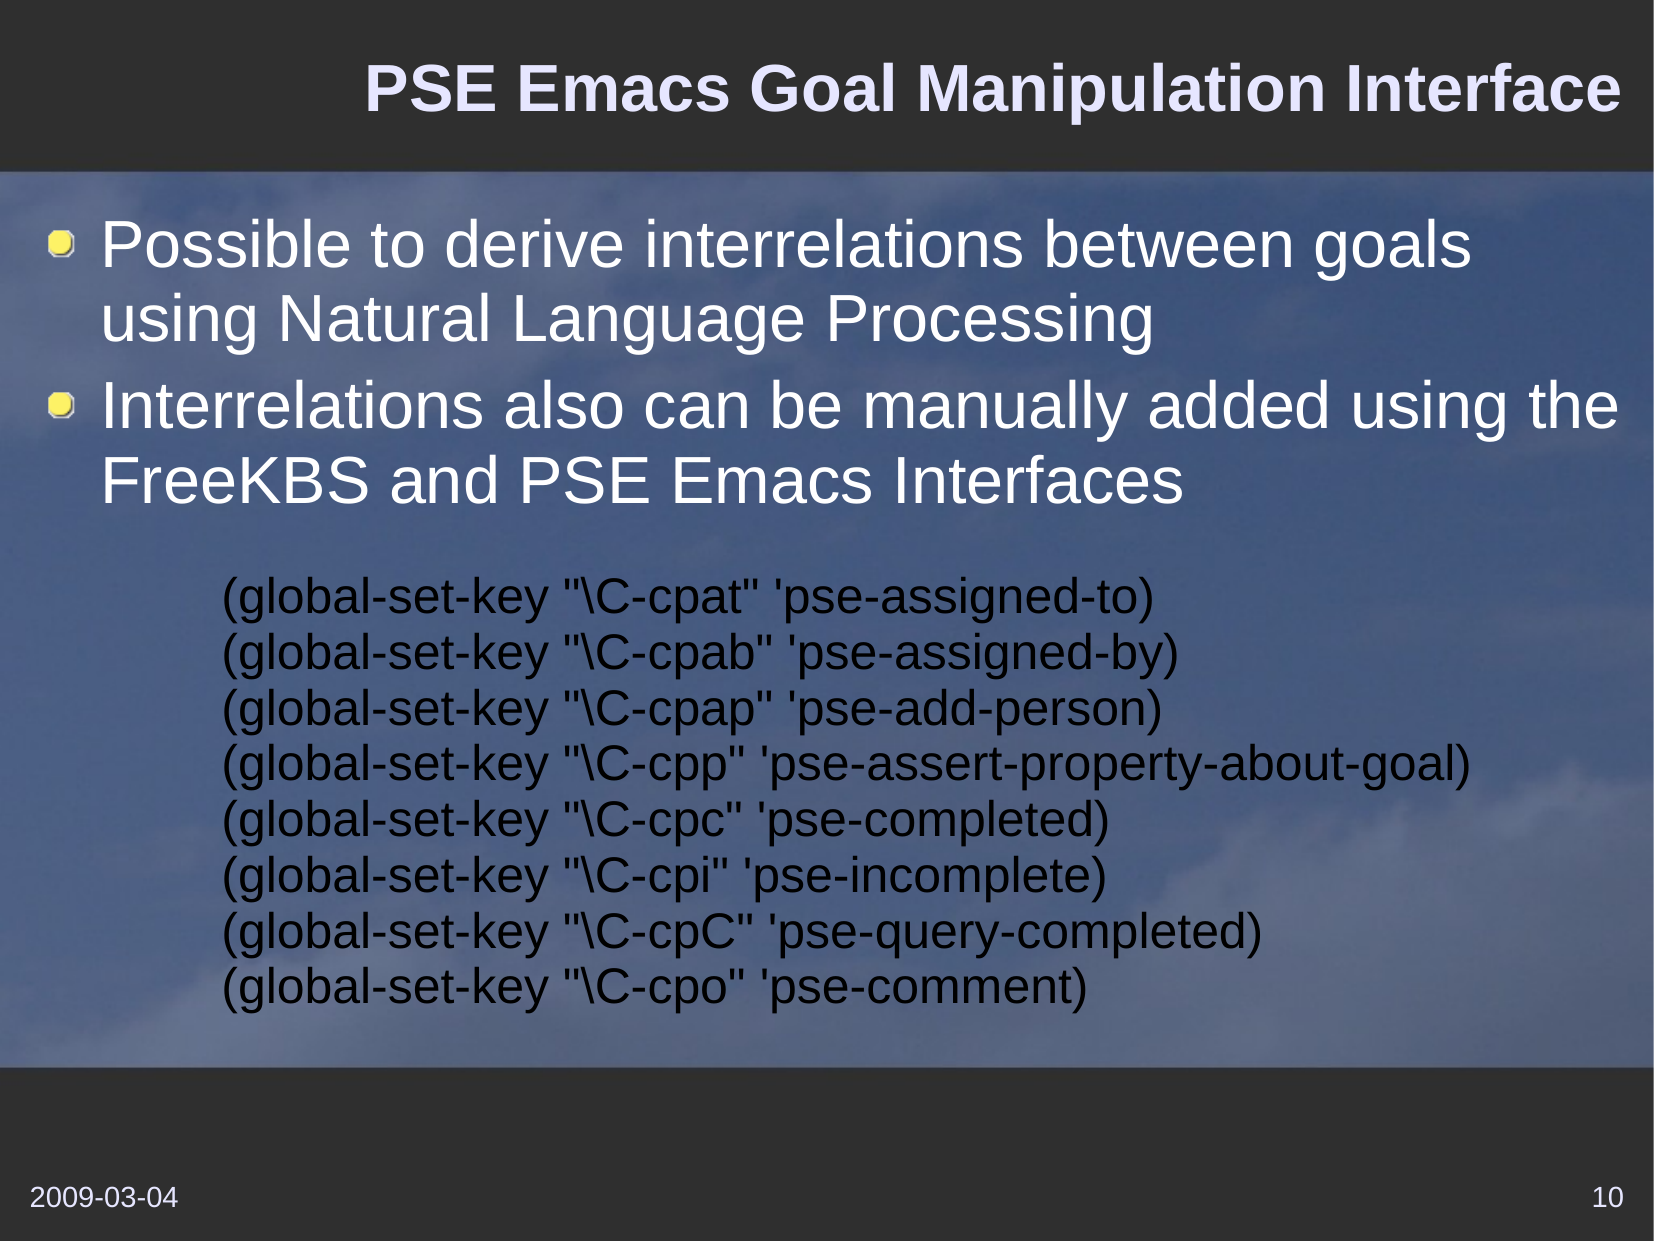

# PSE Emacs Goal Manipulation Interface
Possible to derive interrelations between goals using Natural Language Processing
Interrelations also can be manually added using the FreeKBS and PSE Emacs Interfaces
(global-set-key "\C-cpat" 'pse-assigned-to)
(global-set-key "\C-cpab" 'pse-assigned-by)
(global-set-key "\C-cpap" 'pse-add-person)
(global-set-key "\C-cpp" 'pse-assert-property-about-goal)
(global-set-key "\C-cpc" 'pse-completed)
(global-set-key "\C-cpi" 'pse-incomplete)
(global-set-key "\C-cpC" 'pse-query-completed)
(global-set-key "\C-cpo" 'pse-comment)
2009-03-04
10